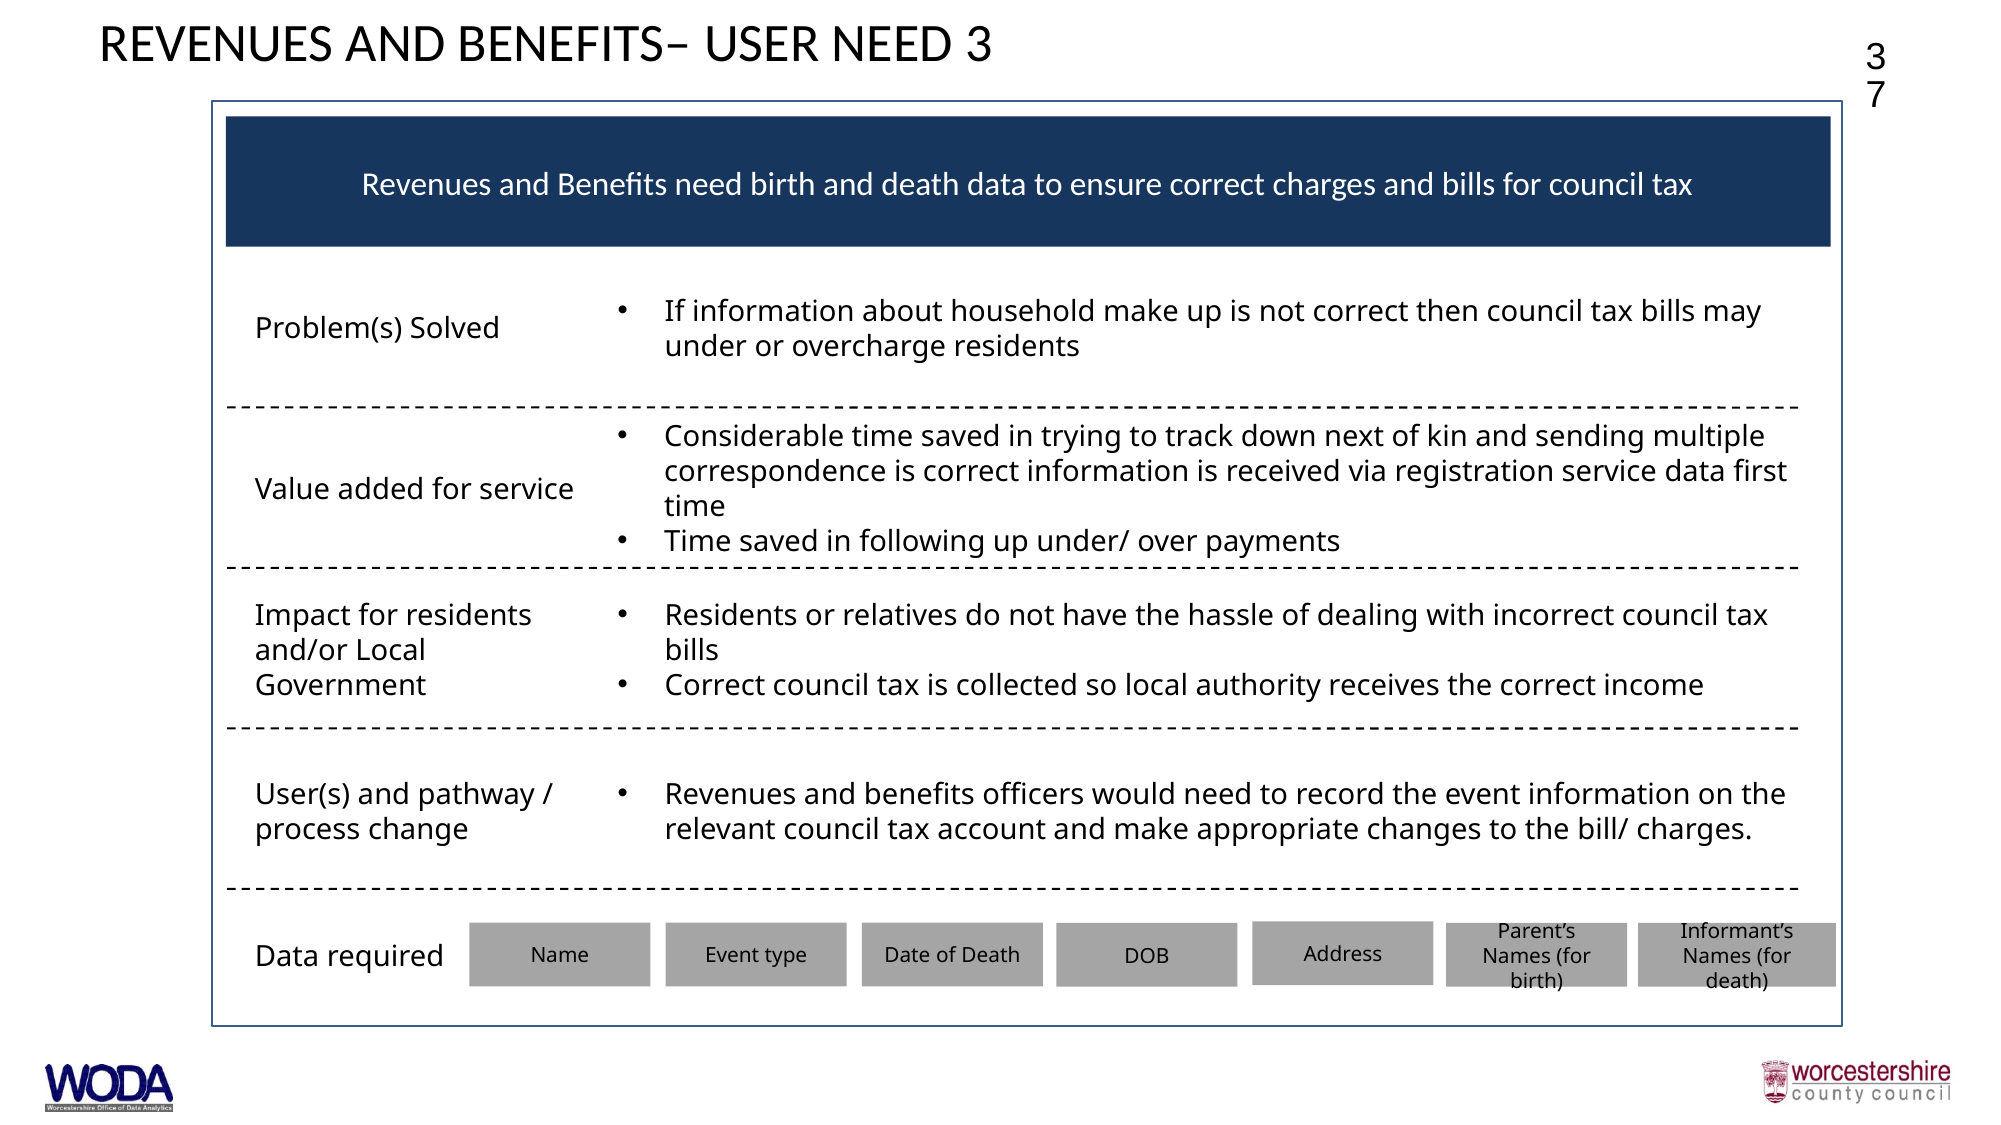

# REVENUES AND BENEFITS– USER NEED 3
Revenues and Benefits need birth and death data to ensure correct charges and bills for council tax
Problem(s) Solved
If information about household make up is not correct then council tax bills may under or overcharge residents
Considerable time saved in trying to track down next of kin and sending multiple correspondence is correct information is received via registration service data first time
Time saved in following up under/ over payments
Value added for service
Impact for residents and/or Local Government
Residents or relatives do not have the hassle of dealing with incorrect council tax bills
Correct council tax is collected so local authority receives the correct income
User(s) and pathway / process change
Revenues and benefits officers would need to record the event information on the relevant council tax account and make appropriate changes to the bill/ charges.
Address
Data required
Name
Event type
Date of Death
DOB
Parent’s Names (for birth)
Informant’s Names (for death)